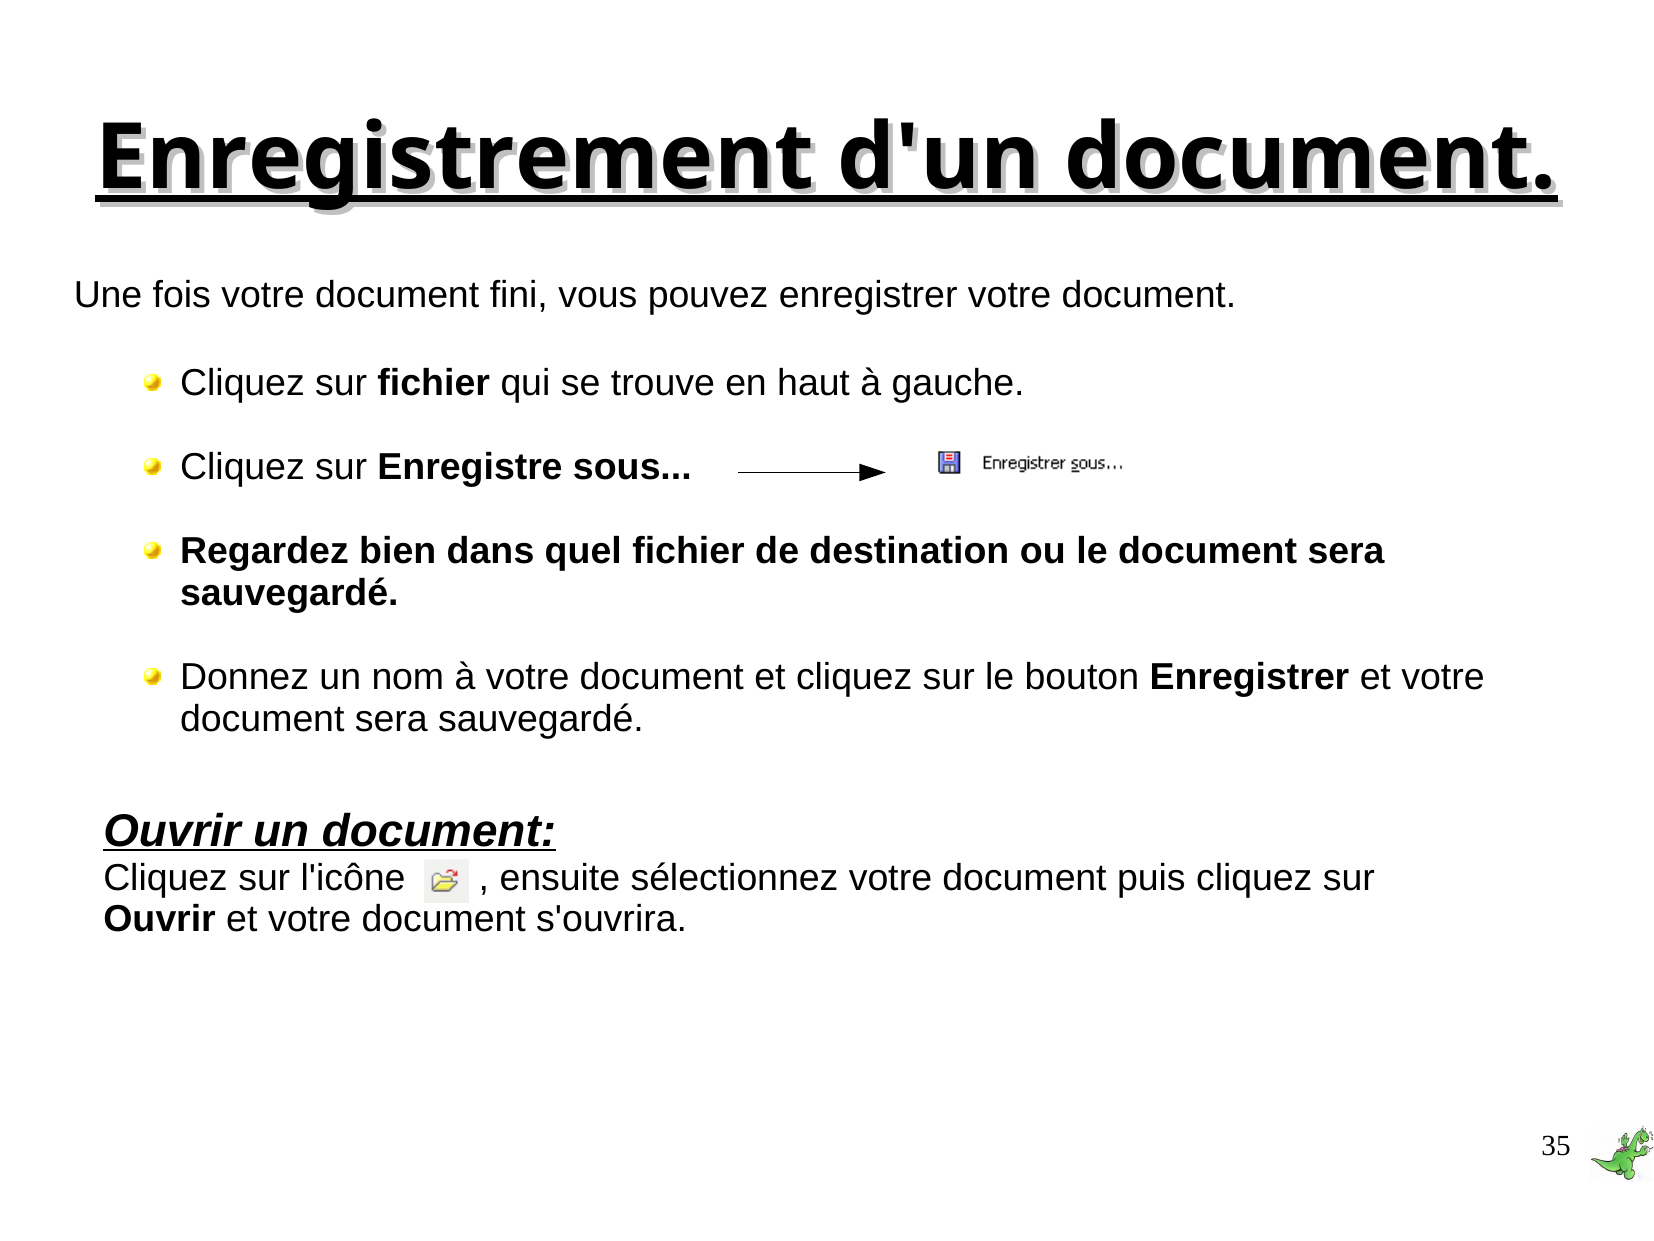

# Enregistrement d'un document.
Une fois votre document fini, vous pouvez enregistrer votre document.
Cliquez sur fichier qui se trouve en haut à gauche.
Cliquez sur Enregistre sous...
Regardez bien dans quel fichier de destination ou le document sera sauvegardé.
Donnez un nom à votre document et cliquez sur le bouton Enregistrer et votre document sera sauvegardé.
Ouvrir un document:
Cliquez sur l'icône , ensuite sélectionnez votre document puis cliquez sur Ouvrir et votre document s'ouvrira.
35